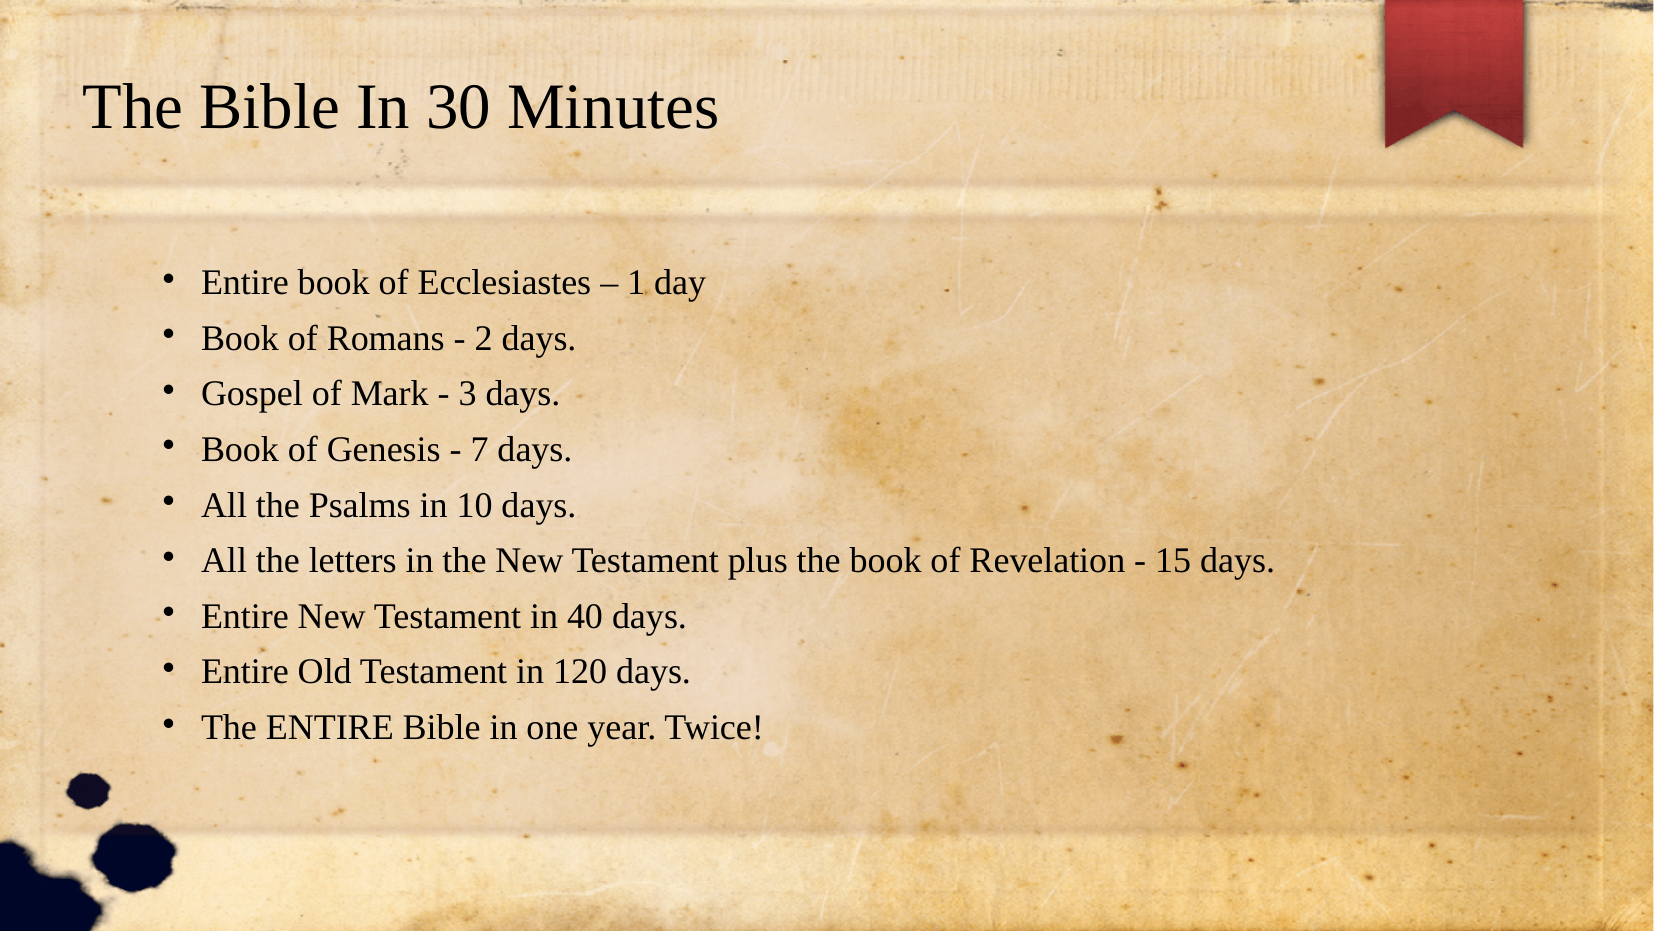

# The Bible In 30 Minutes
Entire book of Ecclesiastes – 1 day
Book of Romans - 2 days.
Gospel of Mark - 3 days.
Book of Genesis - 7 days.
All the Psalms in 10 days.
All the letters in the New Testament plus the book of Revelation - 15 days.
Entire New Testament in 40 days.
Entire Old Testament in 120 days.
The ENTIRE Bible in one year. Twice!